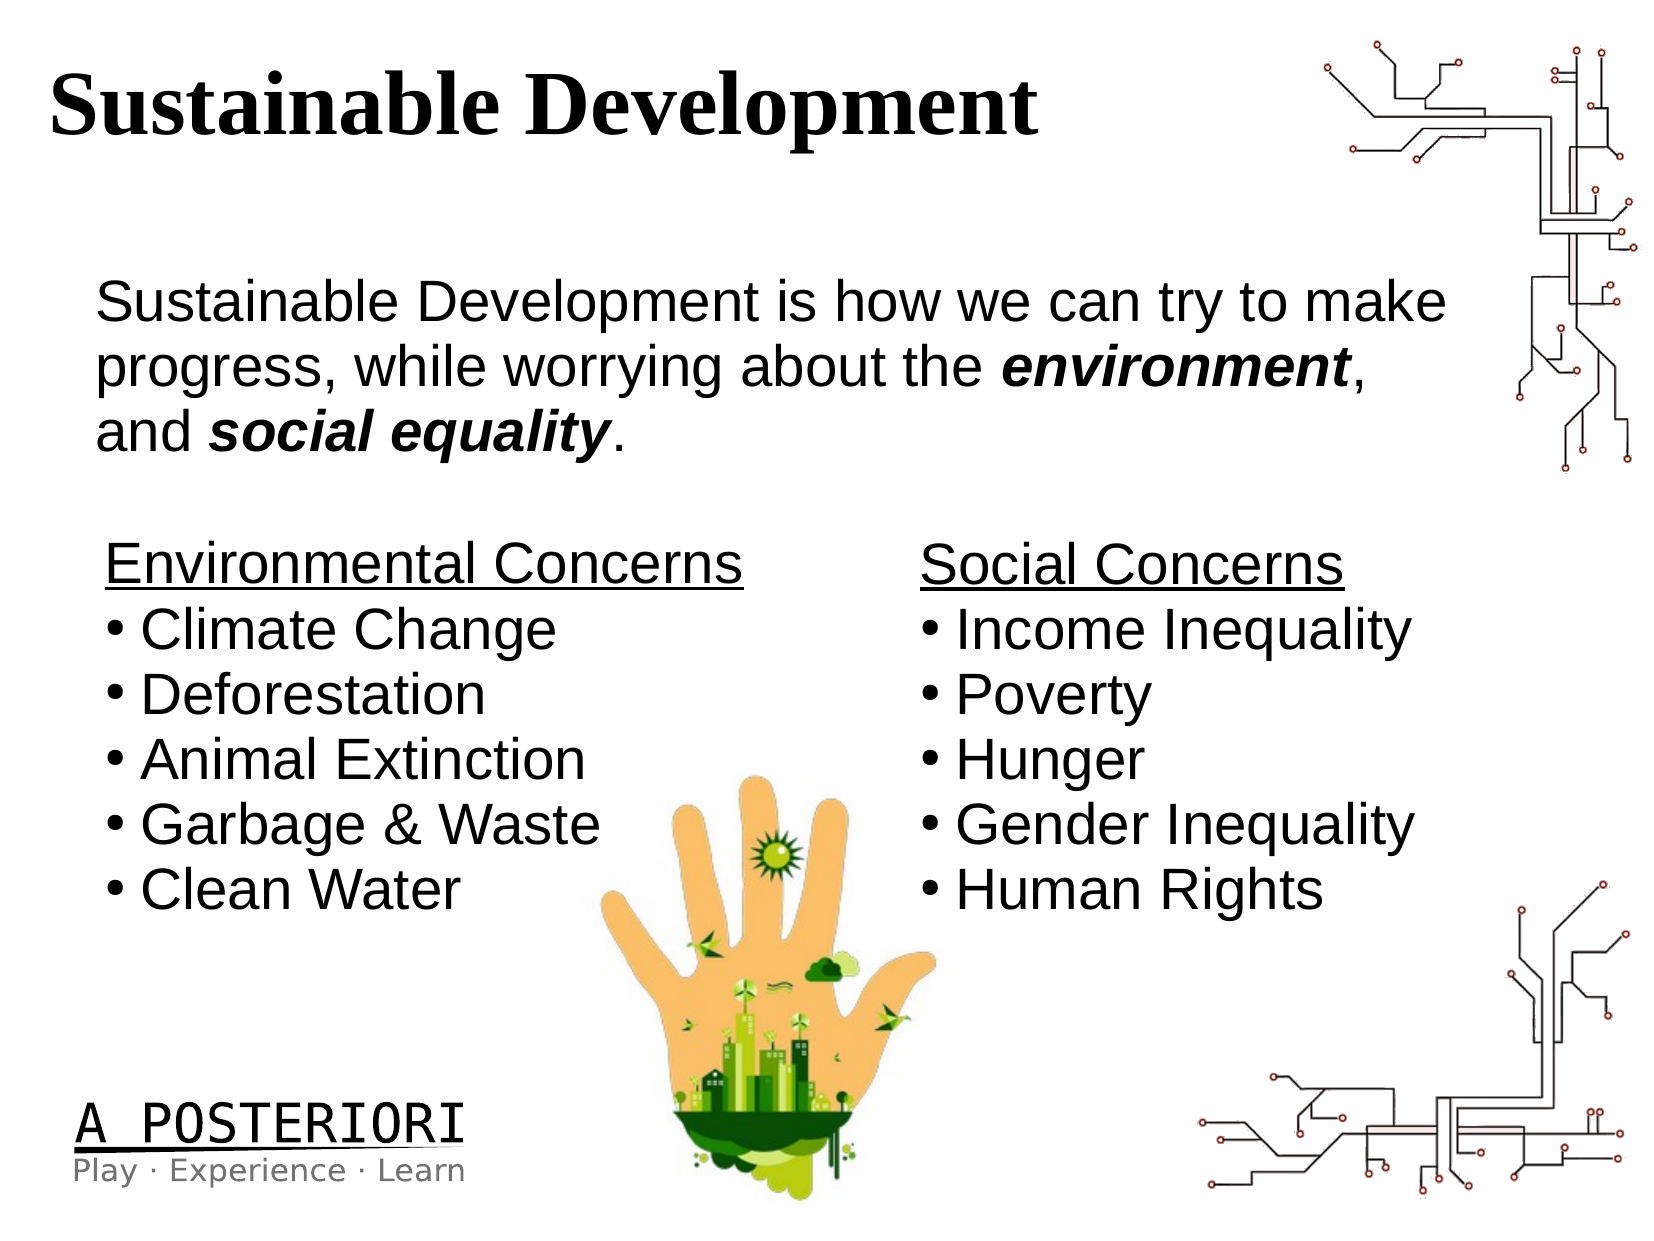

# Sustainable Development
Sustainable Development is how we can try to make progress, while worrying about the environment, and social equality.
Environmental Concerns
Climate Change
Deforestation
Animal Extinction
Garbage & Waste
Clean Water
Social Concerns
Income Inequality
Poverty
Hunger
Gender Inequality
Human Rights